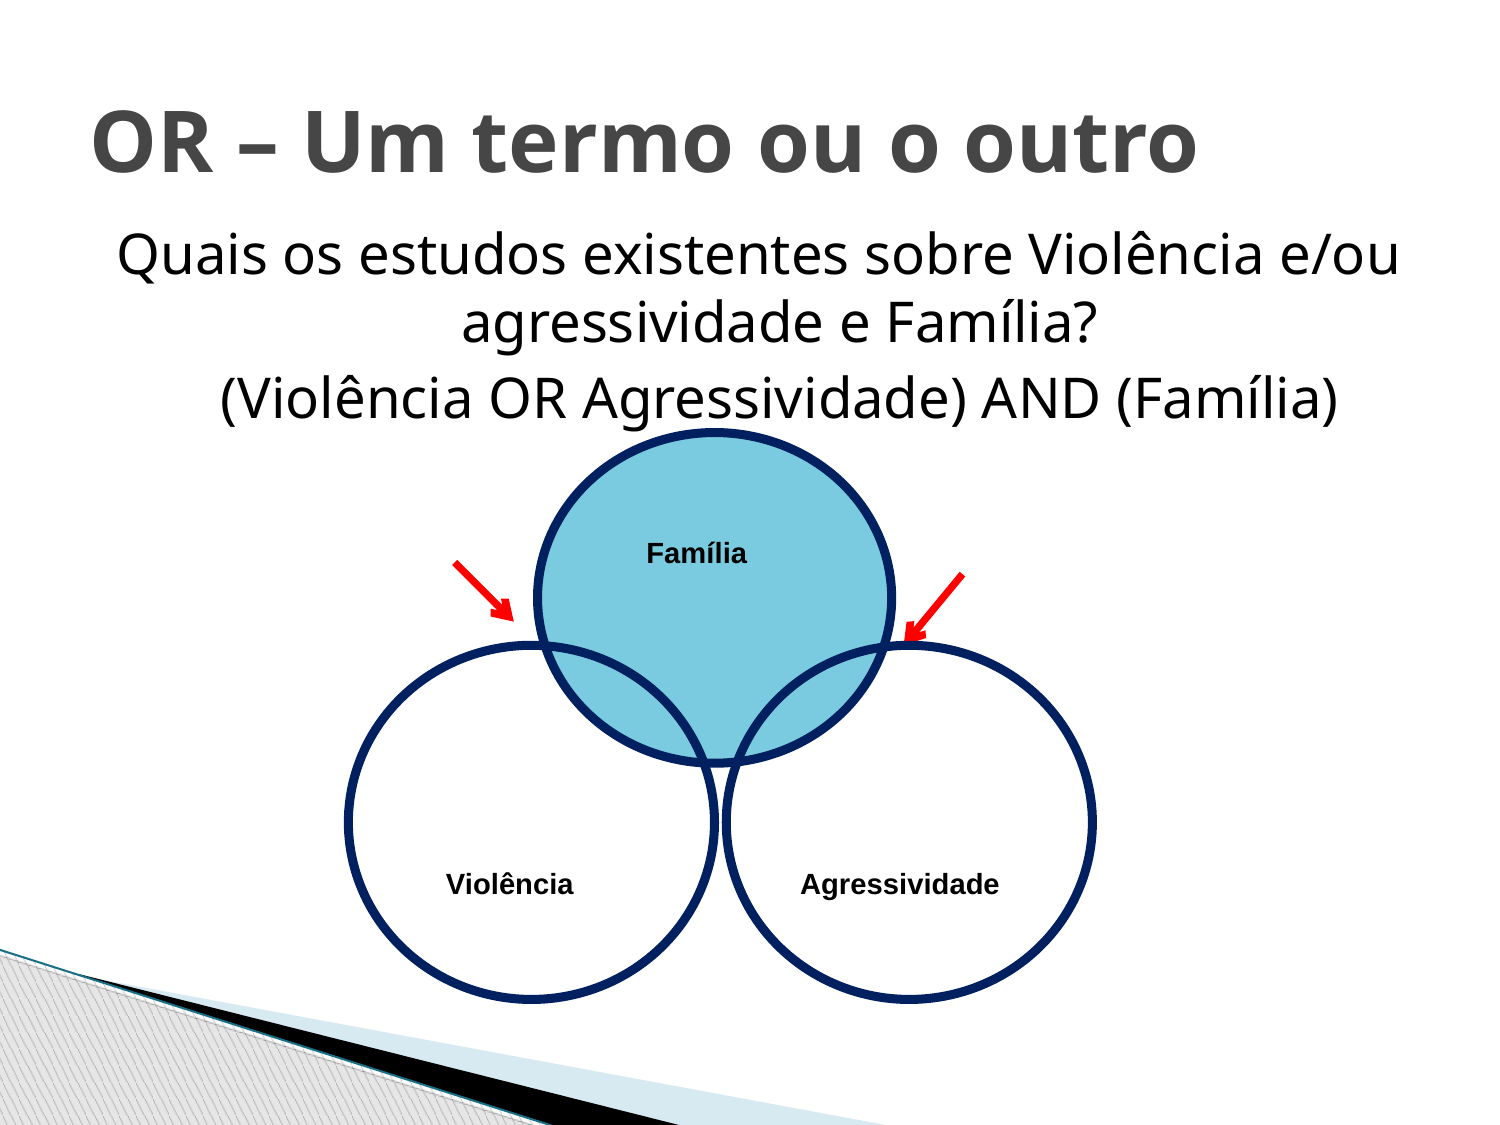

OR – Um termo ou o outro
# Quais os estudos existentes sobre Violência e/ou agressividade e Família?
	(Violência OR Agressividade) AND (Família)
Família
Violência
Agressividade